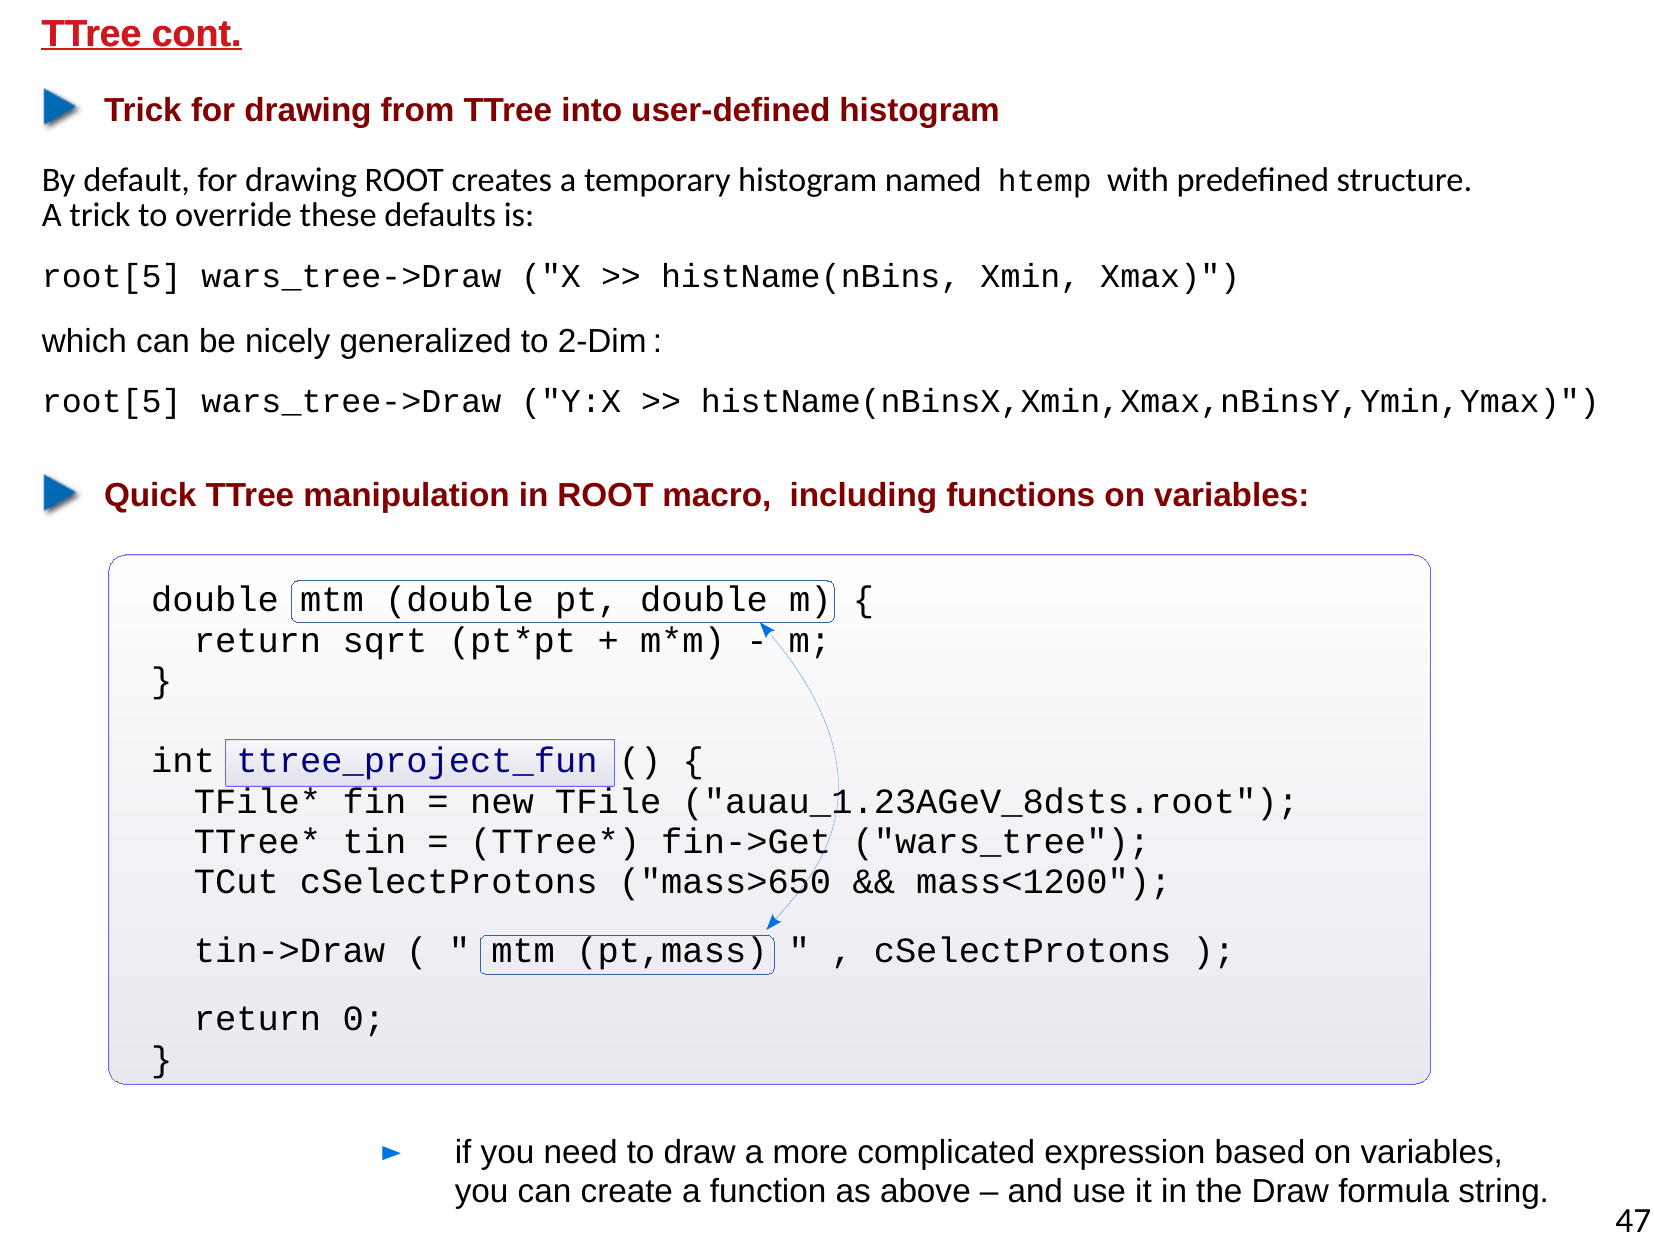

TTree cont.
 Trick for drawing from TTree into user-defined histogram
By default, for drawing ROOT creates a temporary histogram named htemp with predefined structure.
A trick to override these defaults is:
root[5] wars_tree->Draw ("X >> histName(nBins, Xmin, Xmax)")
which can be nicely generalized to 2-Dim :
root[5] wars_tree->Draw ("Y:X >> histName(nBinsX,Xmin,Xmax,nBinsY,Ymin,Ymax)")
 Quick TTree manipulation in ROOT macro, including functions on variables:
TTree cont.
double mtm (double pt, double m) {
 return sqrt (pt*pt + m*m) - m;
}
int ttree_project_fun () {
 TFile* fin = new TFile ("auau_1.23AGeV_8dsts.root");
 TTree* tin = (TTree*) fin->Get ("wars_tree");
 TCut cSelectProtons ("mass>650 && mass<1200");
 tin->Draw ( " mtm (pt,mass) " , cSelectProtons );
 return 0;
}
►	if you need to draw a more complicated expression based on variables,
	you can create a function as above – and use it in the Draw formula string.